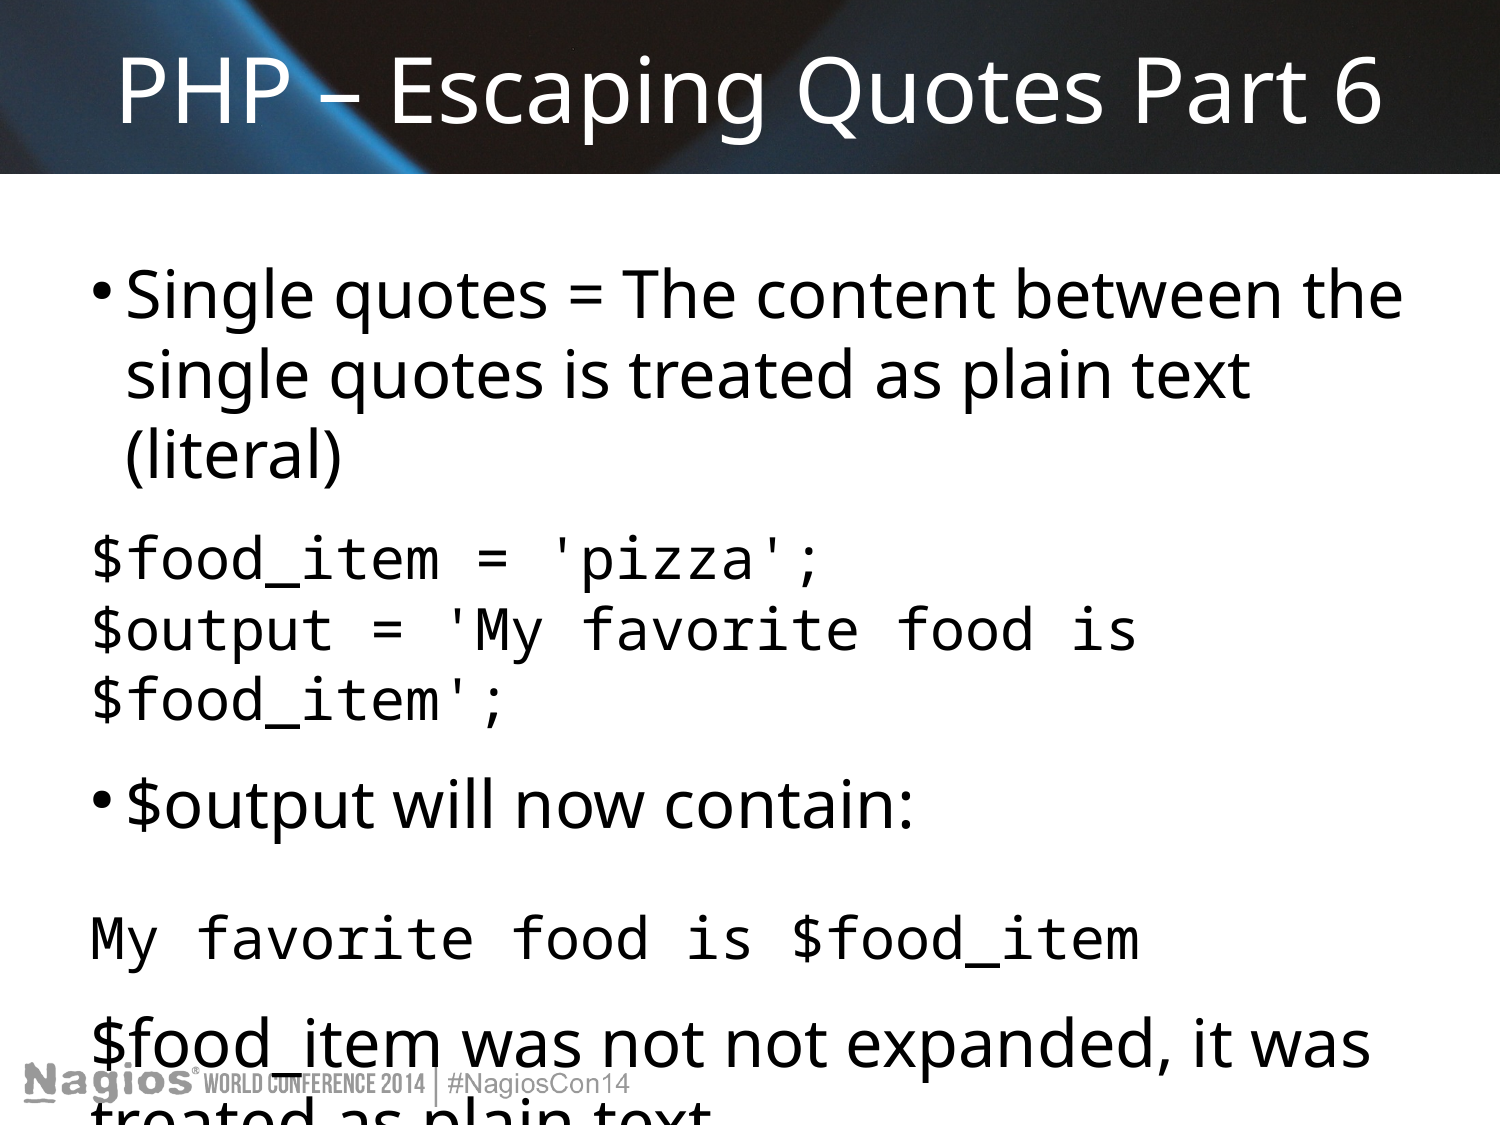

# PHP – Escaping Quotes Part 6
Single quotes = The content between the single quotes is treated as plain text (literal)
$food_item = 'pizza';
$output = 'My favorite food is $food_item';
$output will now contain:
My favorite food is $food_item
$food_item was not not expanded, it was treated as plain text